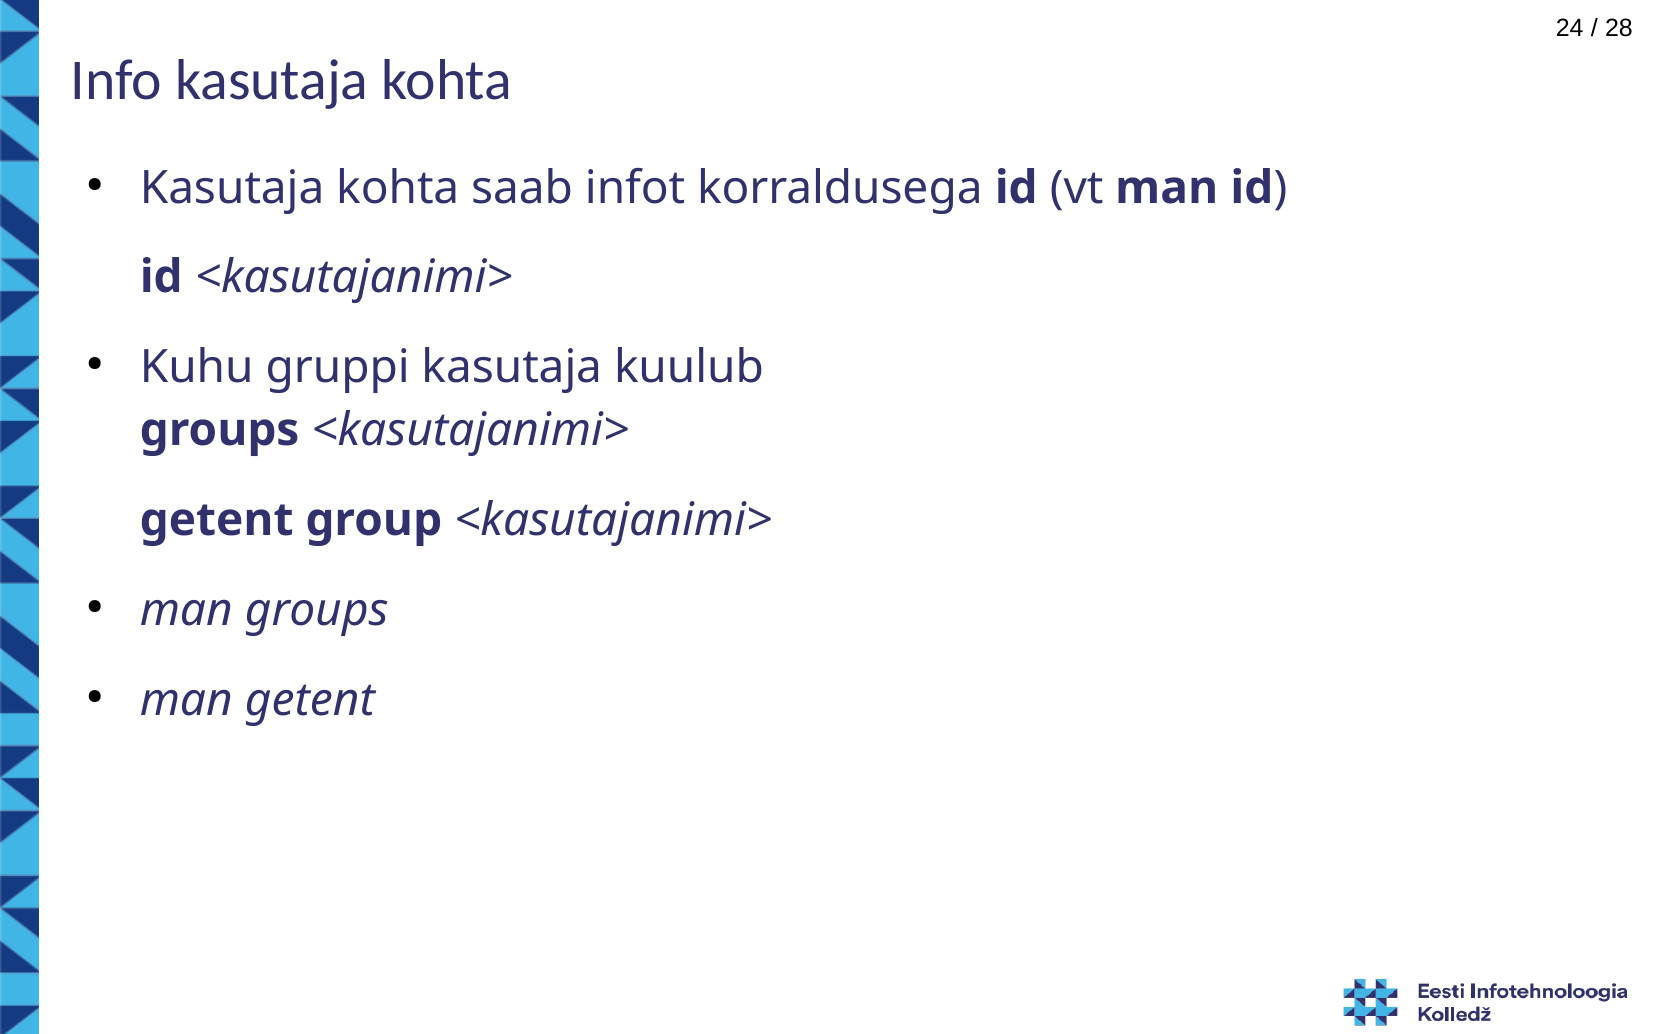

# Info kasutaja kohta
Kasutaja kohta saab infot korraldusega id (vt man id)
id <kasutajanimi>
Kuhu gruppi kasutaja kuulub
groups <kasutajanimi>
getent group <kasutajanimi>
man groups
man getent